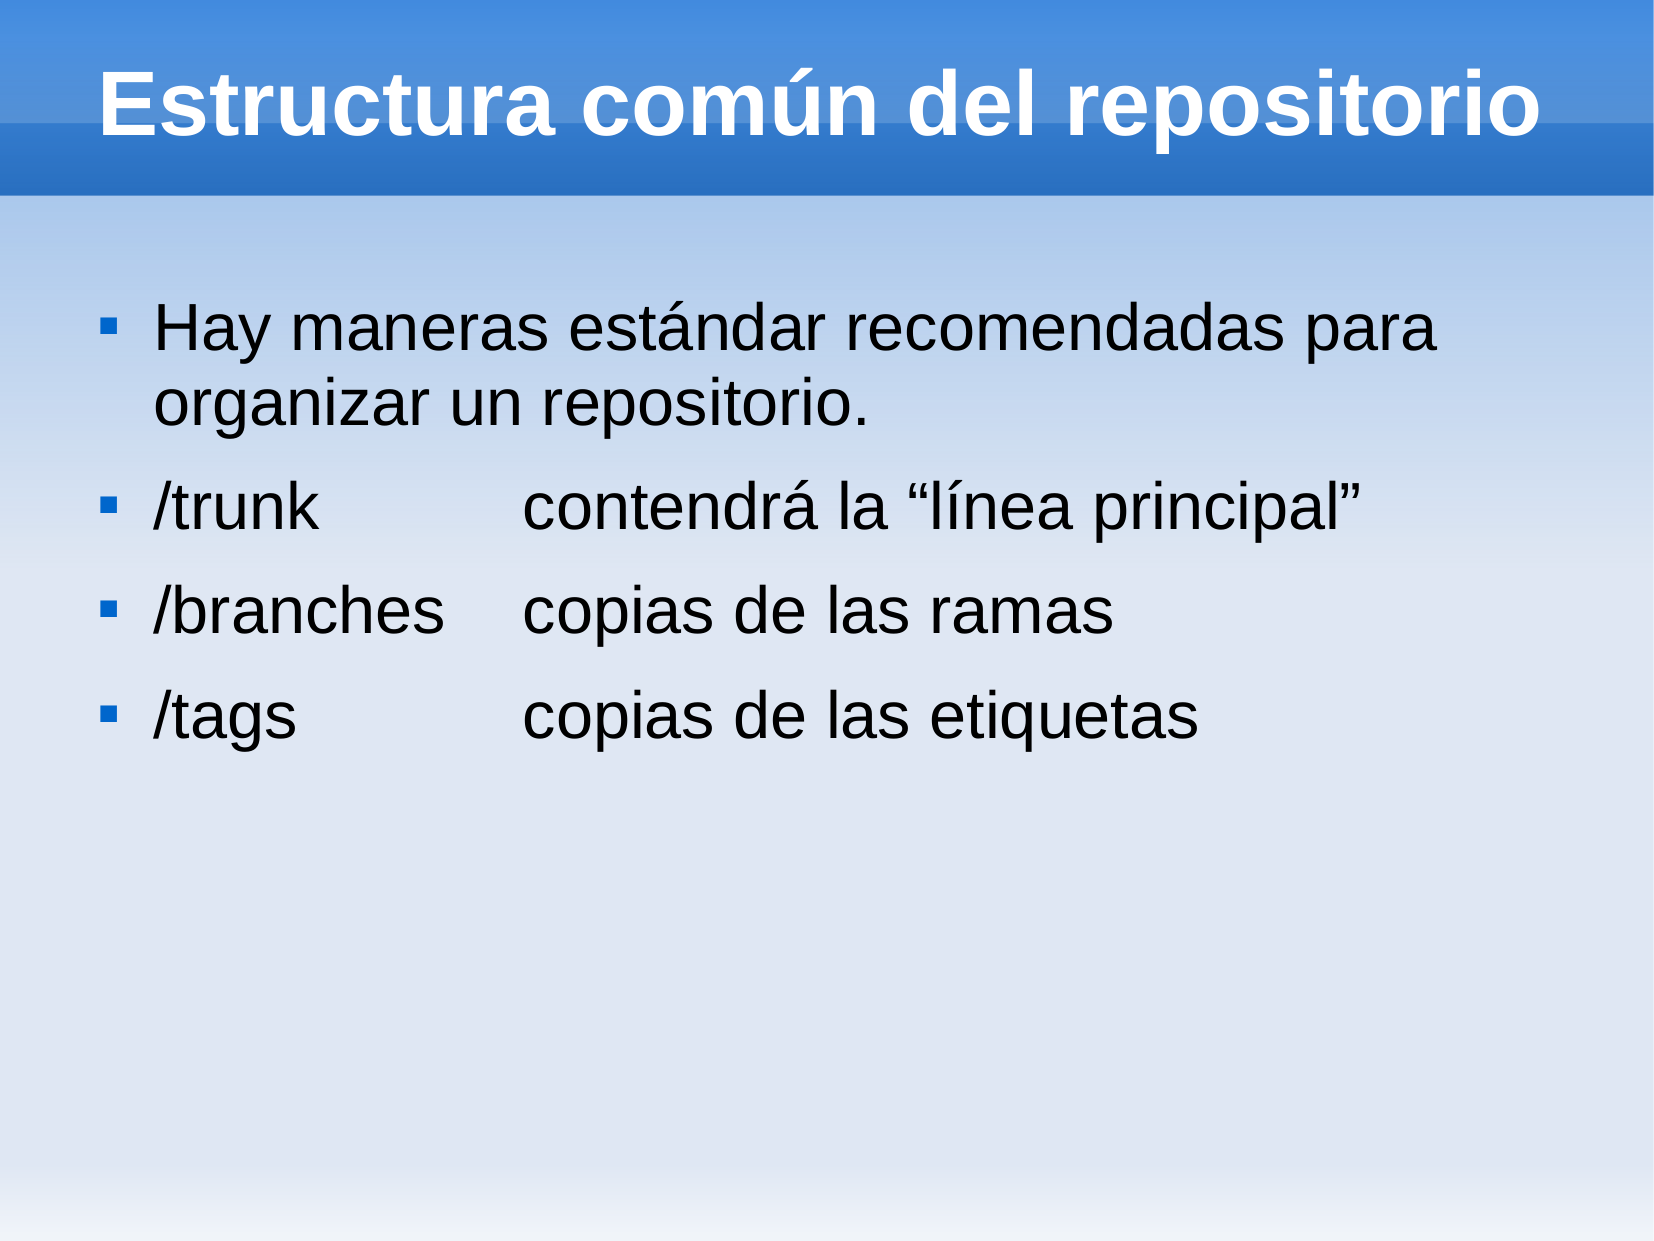

# Estructura común del repositorio
Hay maneras estándar recomendadas para organizar un repositorio.
/trunk			contendrá la “línea principal”
/branches		copias de las ramas
/tags				copias de las etiquetas